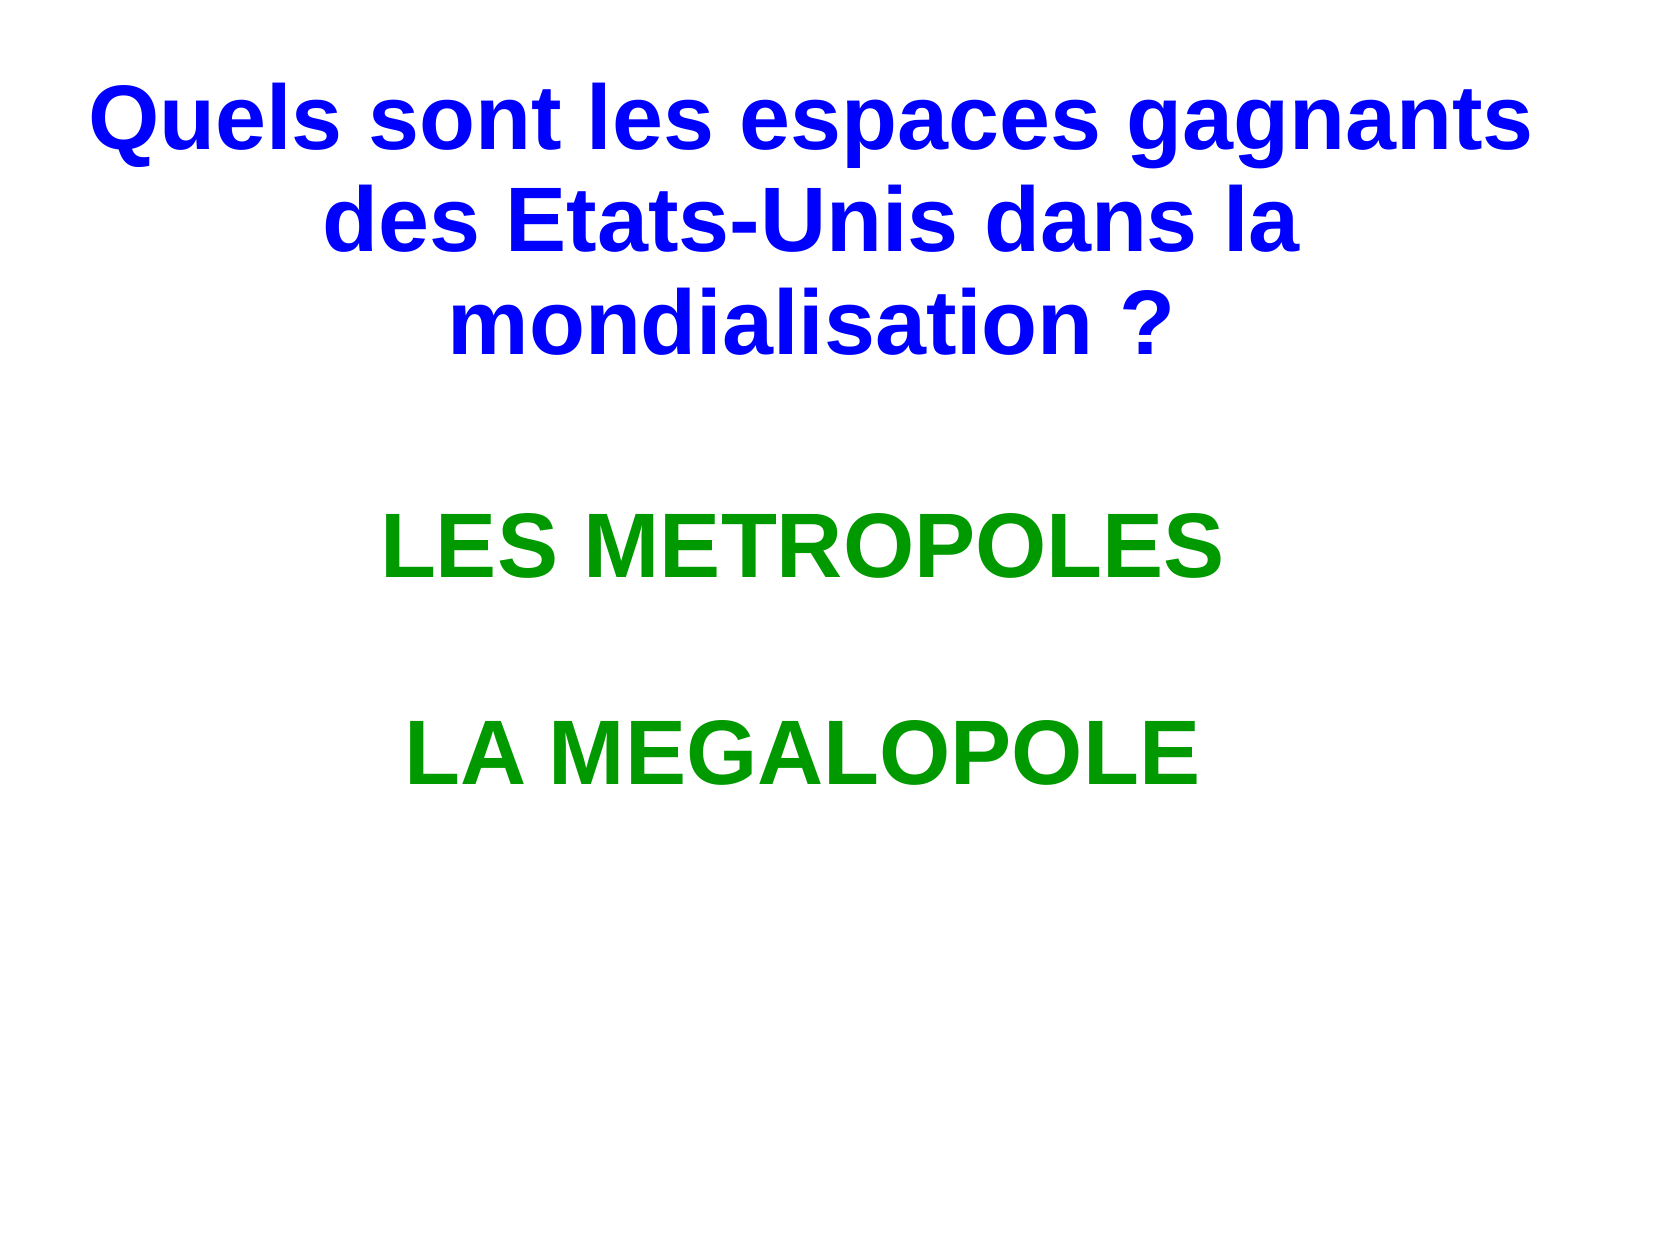

Quels sont les espaces gagnants des Etats-Unis dans la mondialisation ?
# LES METROPOLES
LA MEGALOPOLE